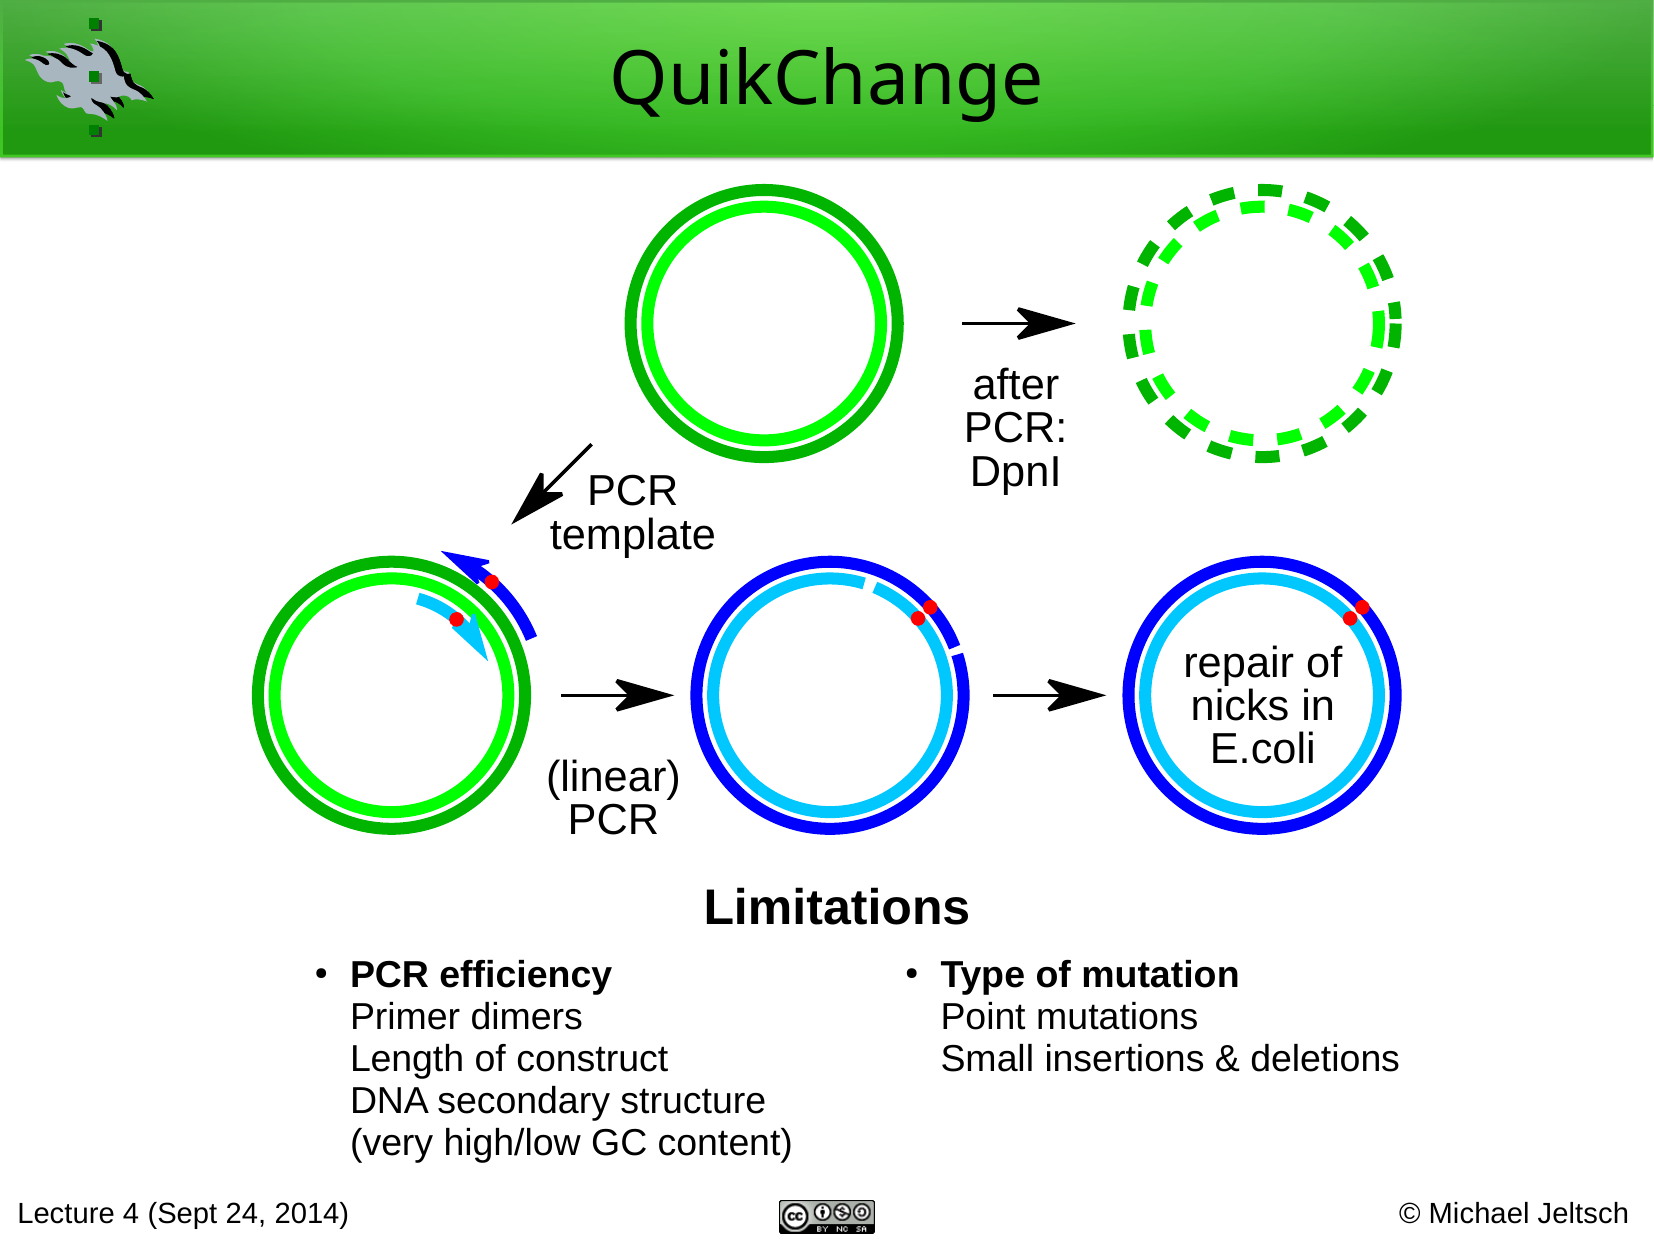

# QuikChange
Limitations
PCR efficiency
Primer dimers
Length of construct
DNA secondary structure
(very high/low GC content)
Type of mutation
Point mutations
Small insertions & deletions